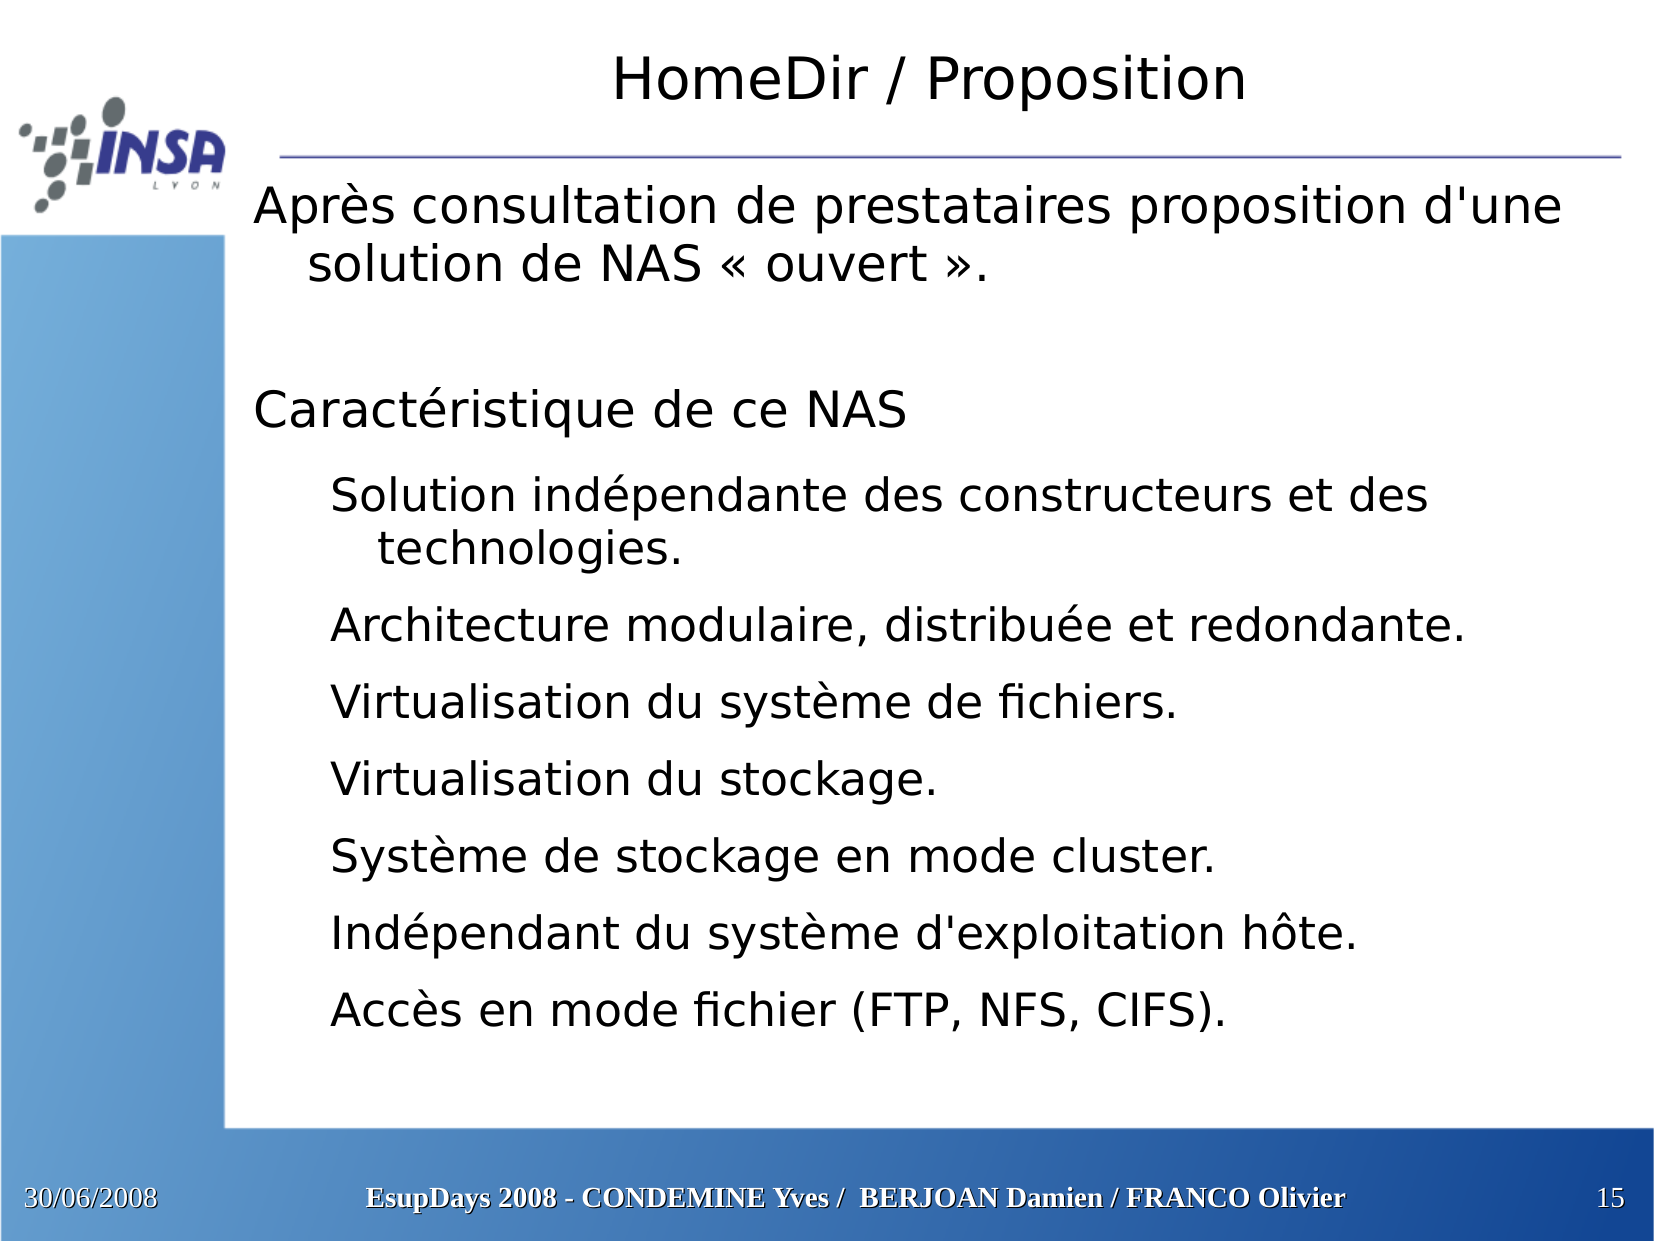

# HomeDir / Proposition
Après consultation de prestataires proposition d'une solution de NAS « ouvert ».
Caractéristique de ce NAS
Solution indépendante des constructeurs et des technologies.
Architecture modulaire, distribuée et redondante.
Virtualisation du système de fichiers.
Virtualisation du stockage.
Système de stockage en mode cluster.
Indépendant du système d'exploitation hôte.
Accès en mode fichier (FTP, NFS, CIFS).
30/06/2008
EsupDays 2008 - CONDEMINE Yves / BERJOAN Damien / FRANCO Olivier
15